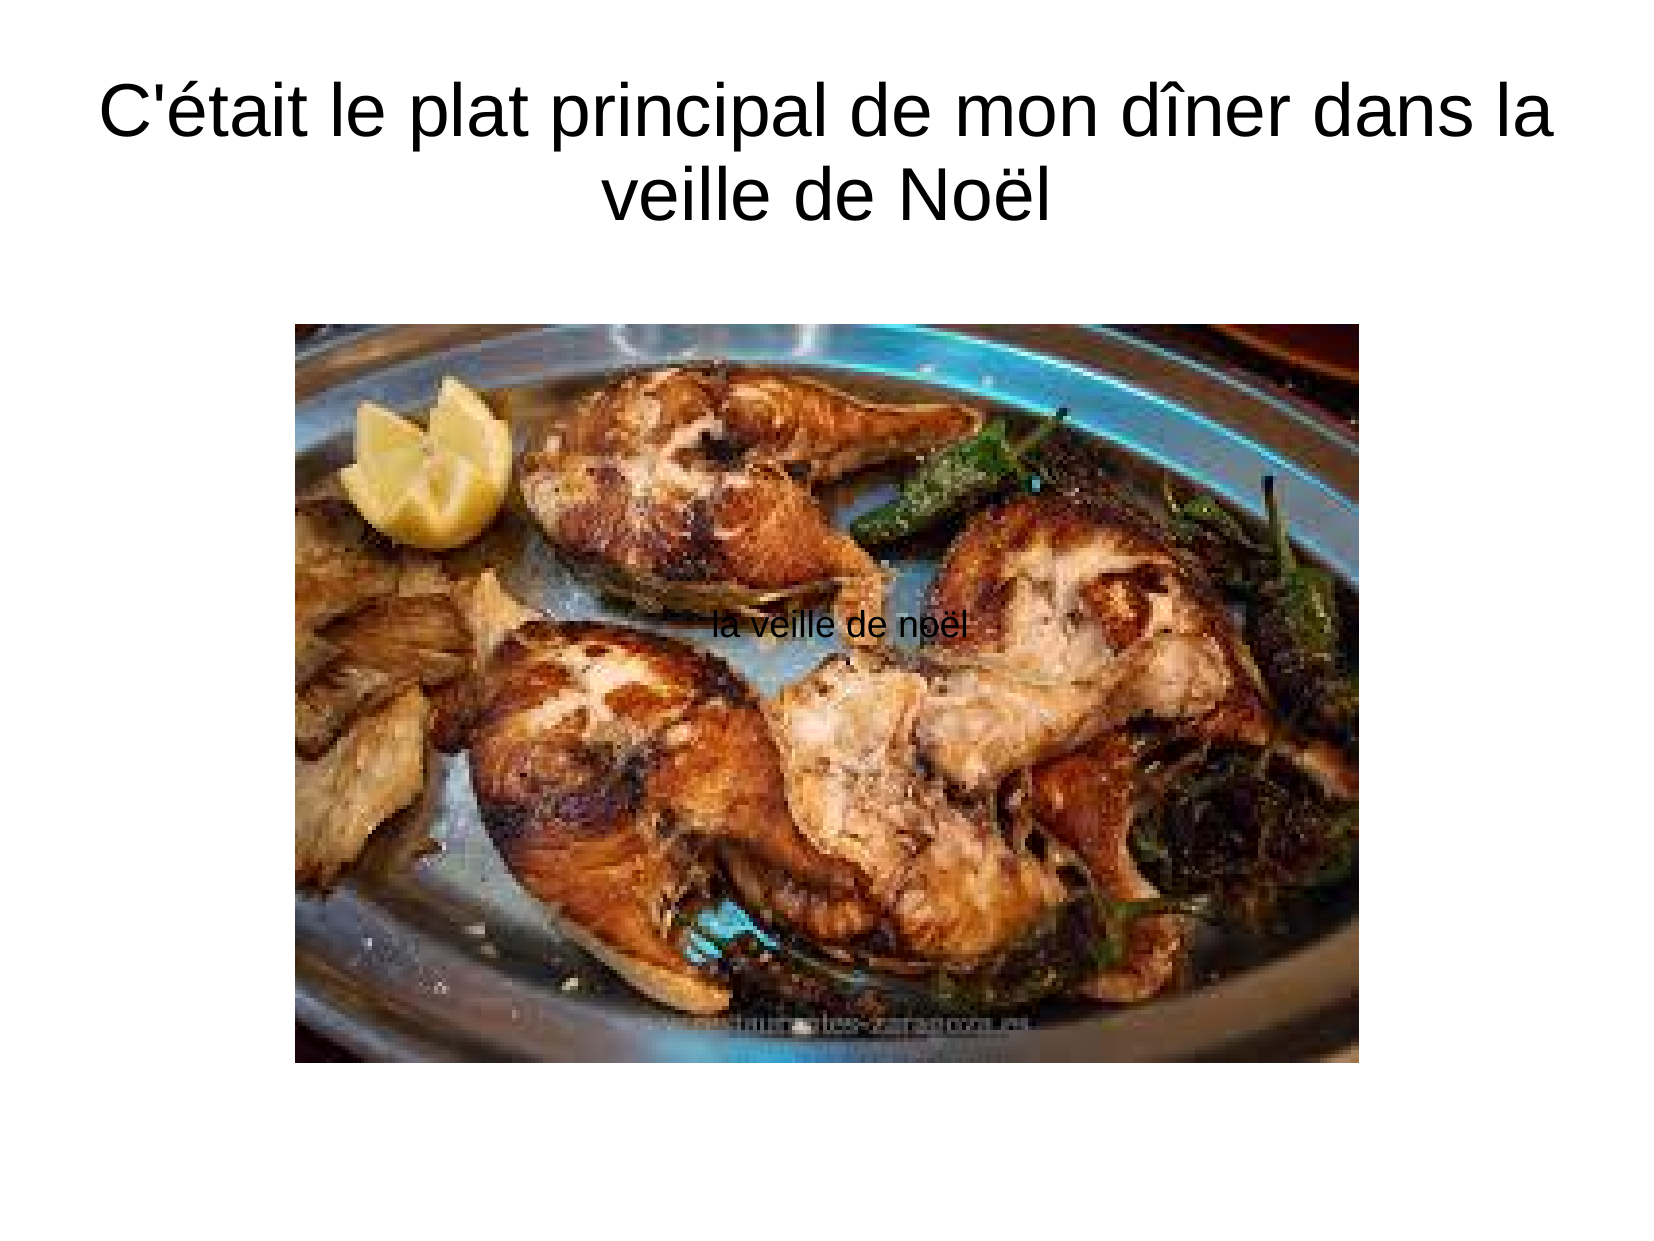

# C'était le plat principal de mon dîner dans la veille de Noël
la veille de noël